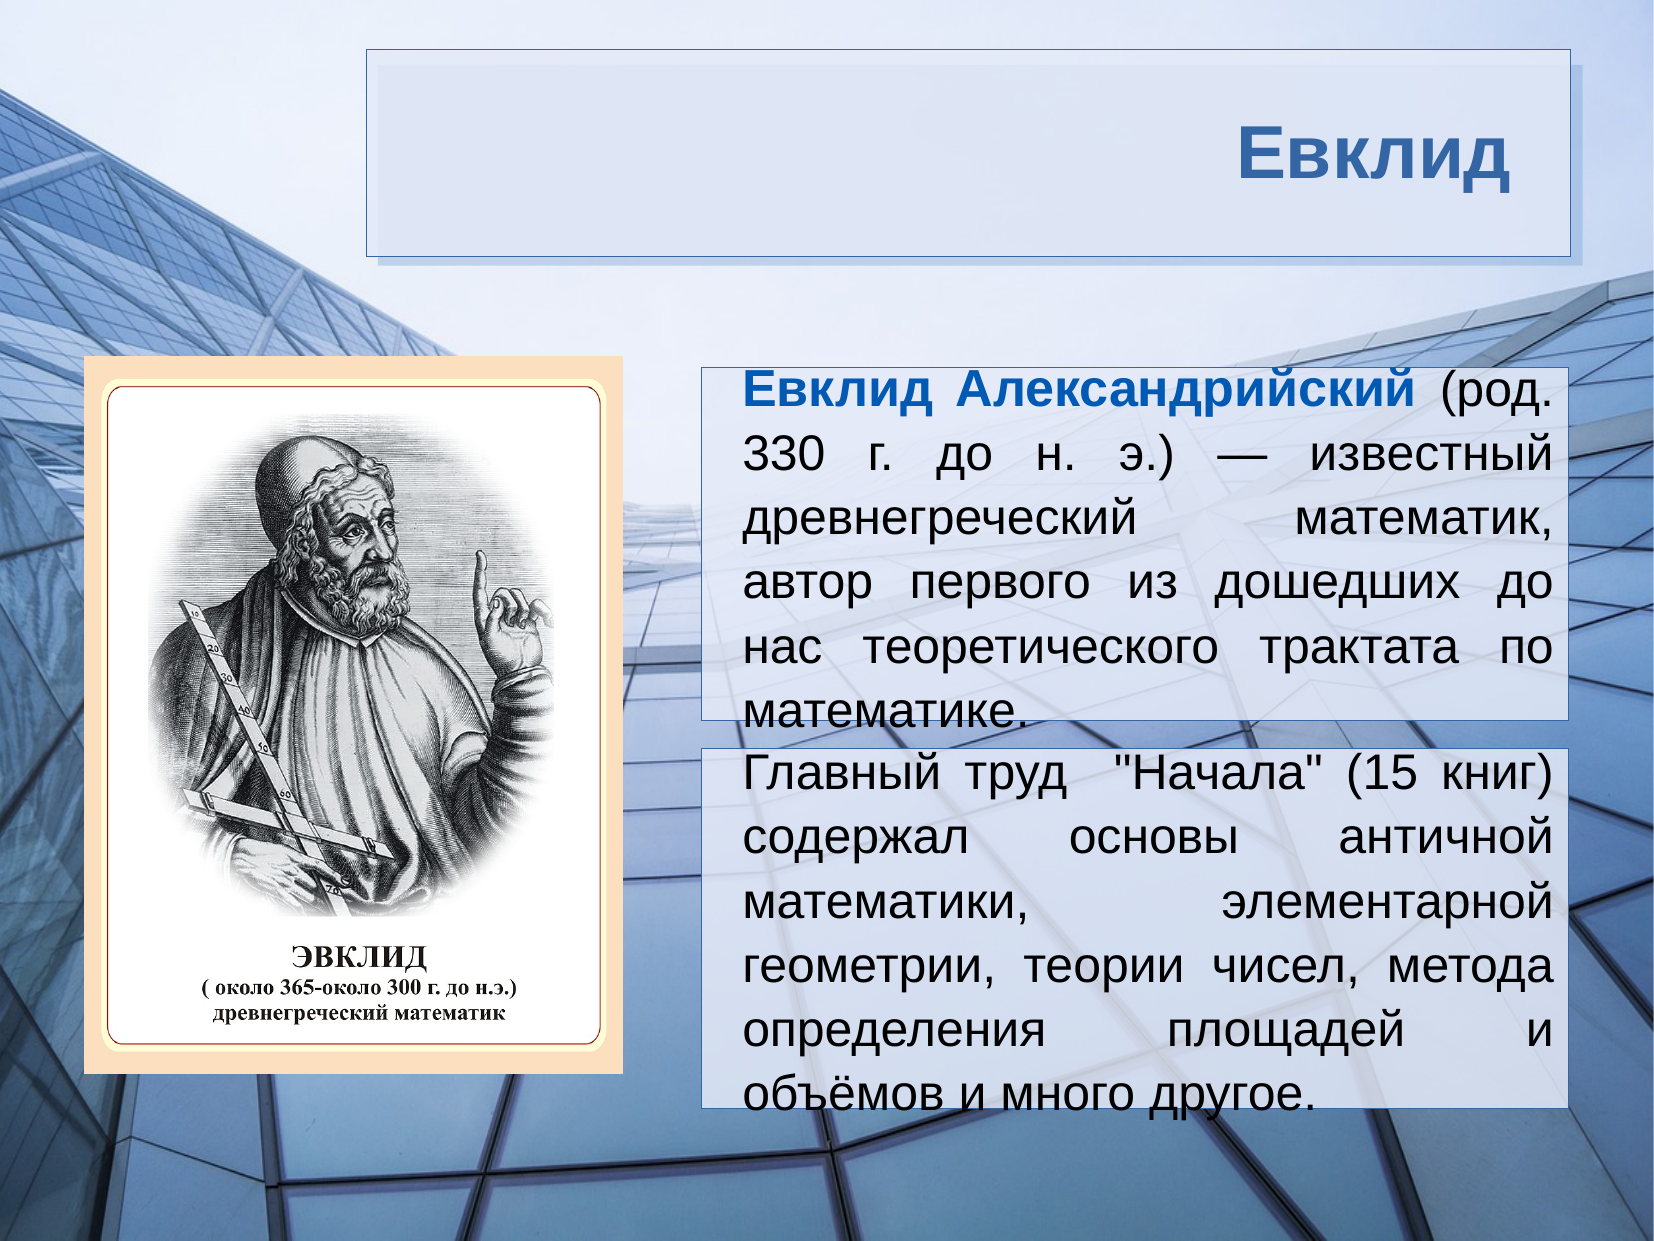

# Евклид
Евклид Александрийский (род. 330 г. до н. э.) — известный древнегреческий математик, автор первого из дошедших до нас теоретического трактата по математике.
Главный труд "Начала" (15 книг) содержал основы античной математики, элементарной геометрии, теории чисел, метода определения площадей и объёмов и много другое.